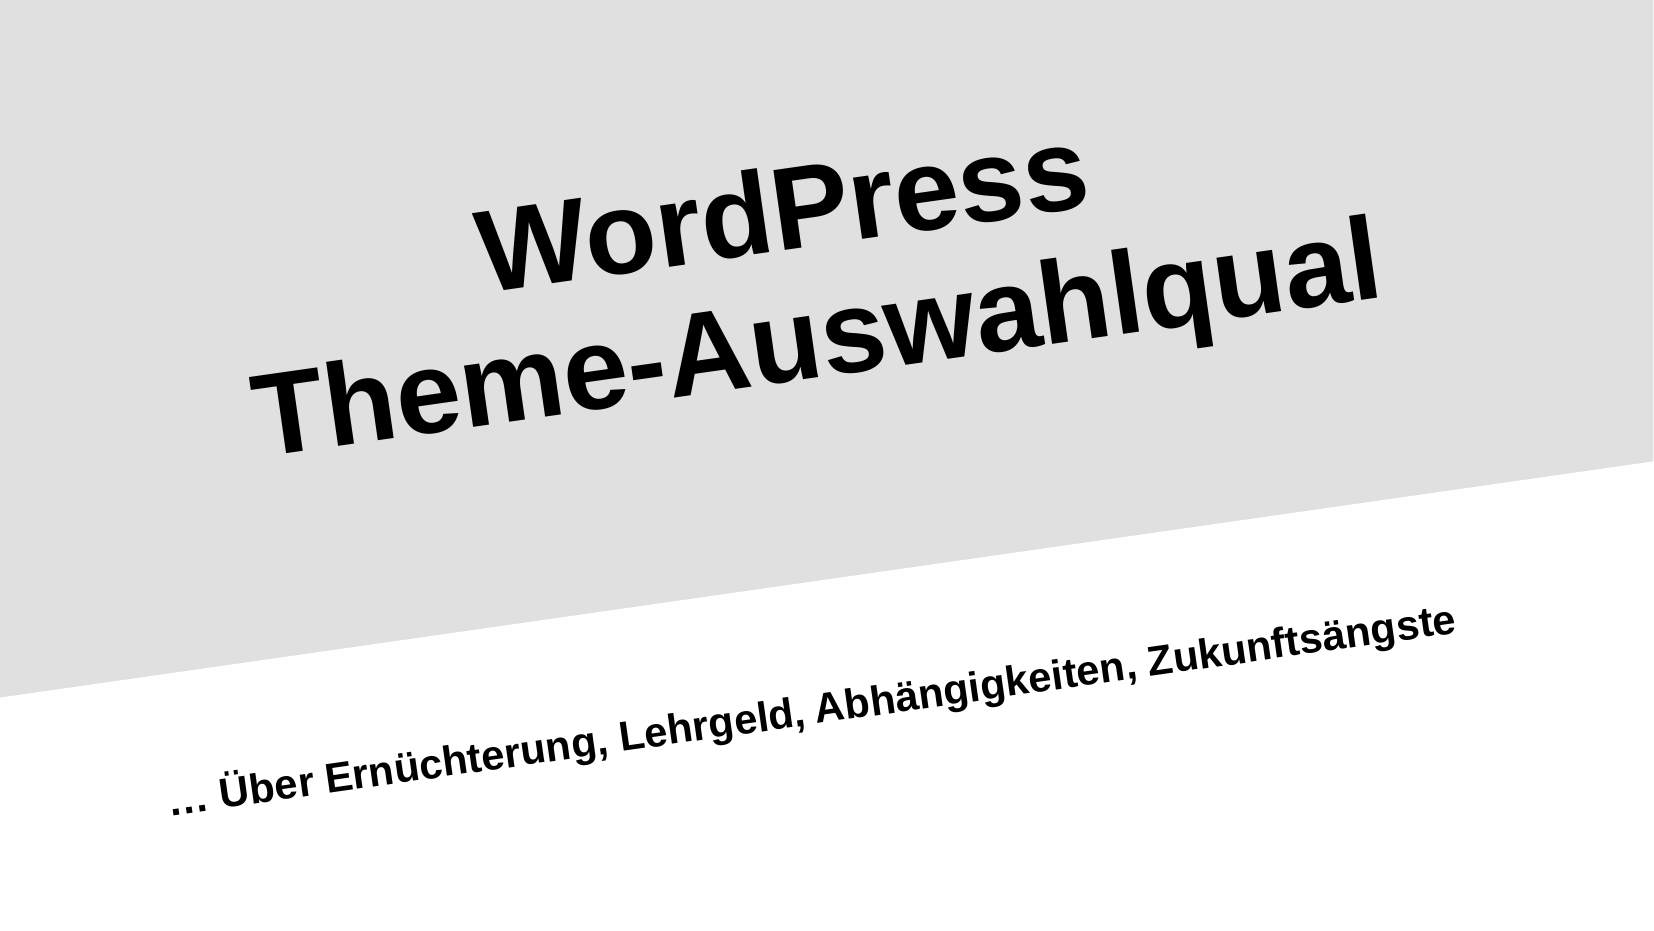

# WordPress Theme-Auswahlqual
… Über Ernüchterung, Lehrgeld, Abhängigkeiten, Zukunftsängste